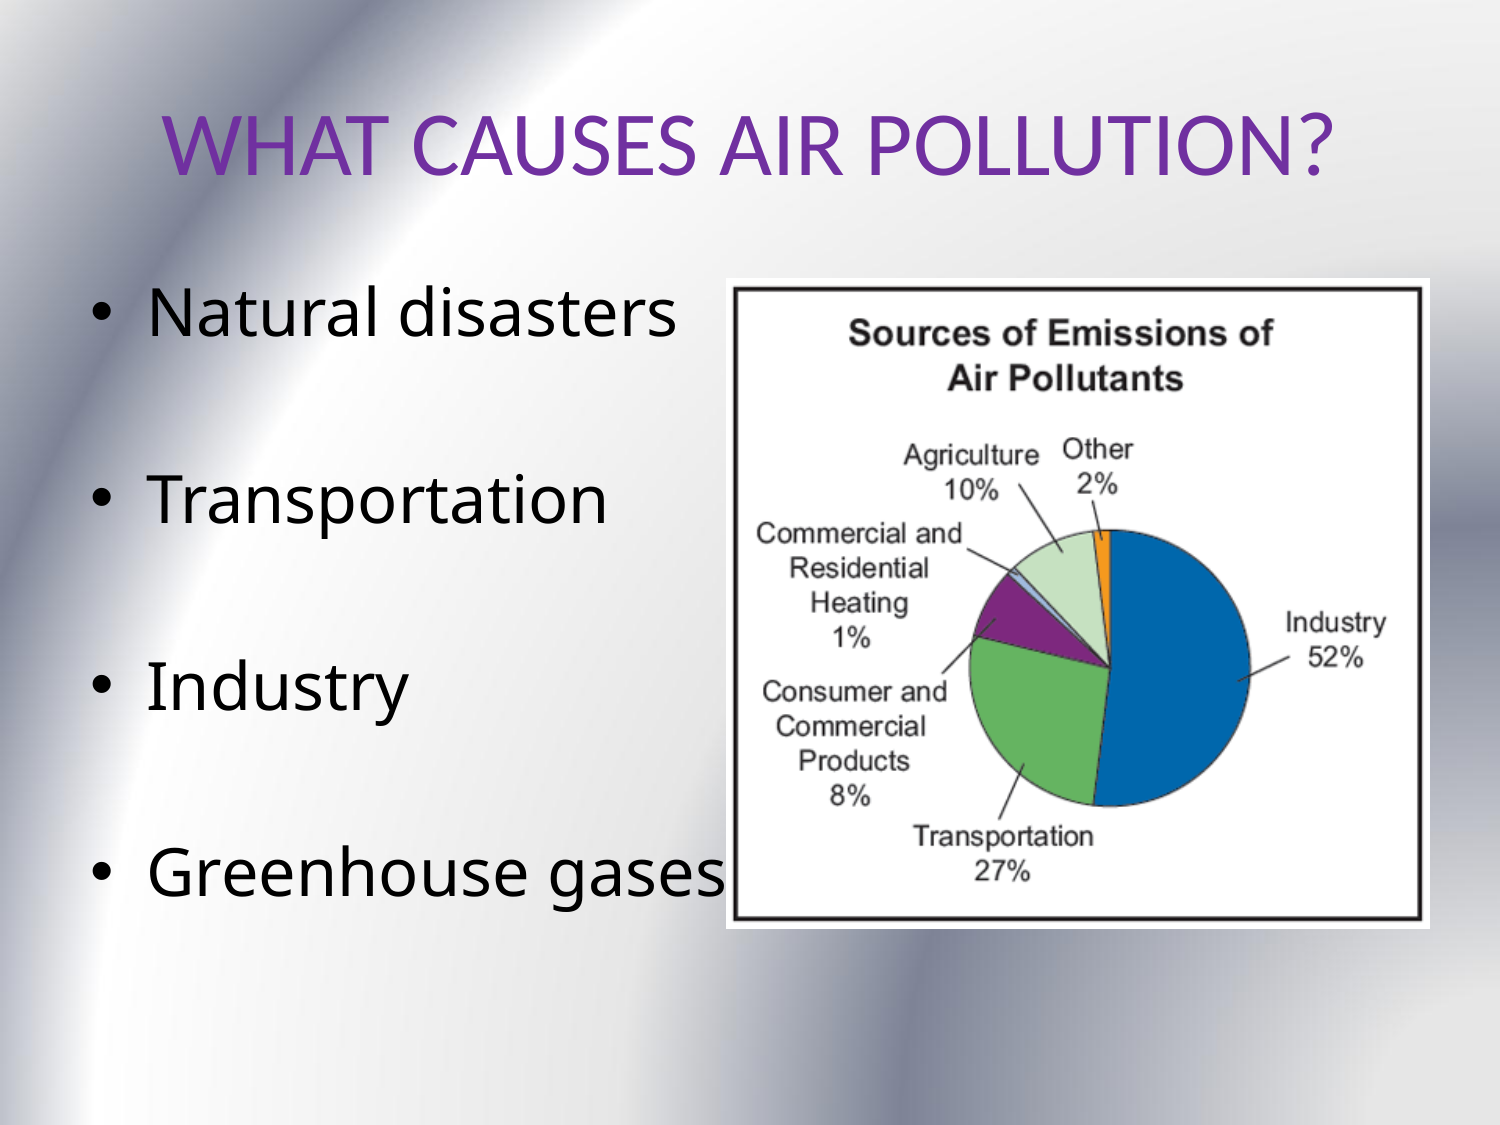

# WHAT CAUSES AIR POLLUTION?
Natural disasters
Transportation
Industry
Greenhouse gases